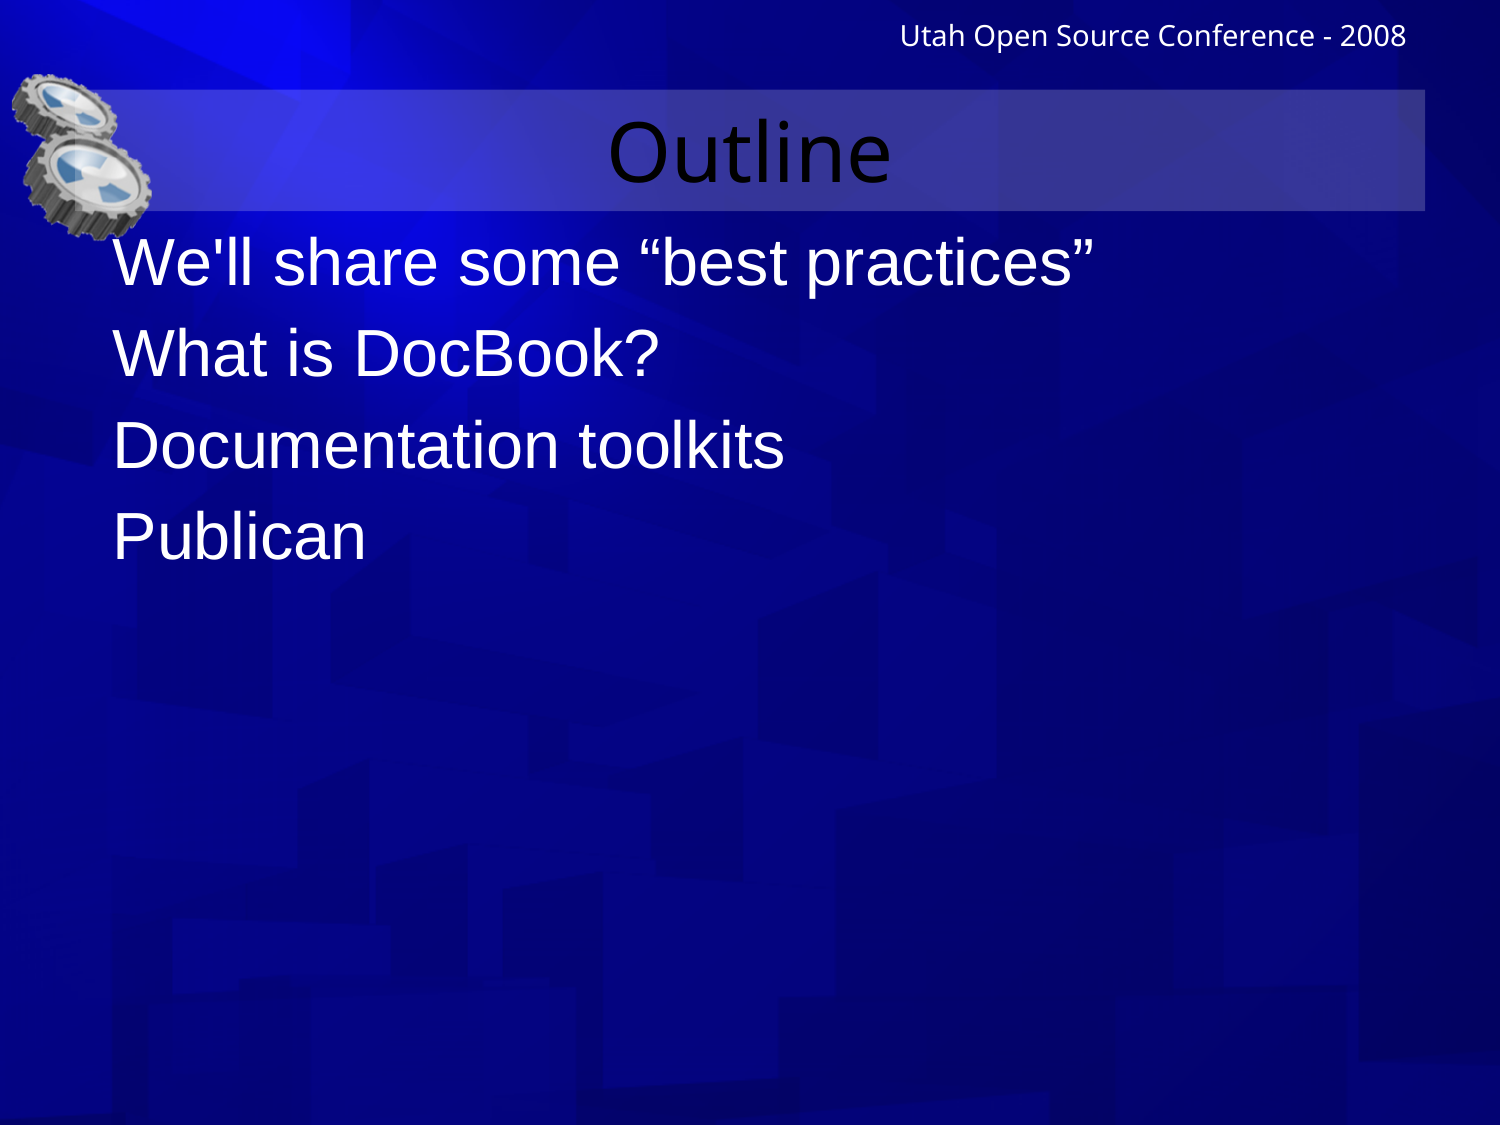

# Outline
We'll share some “best practices”
What is DocBook?
Documentation toolkits
Publican